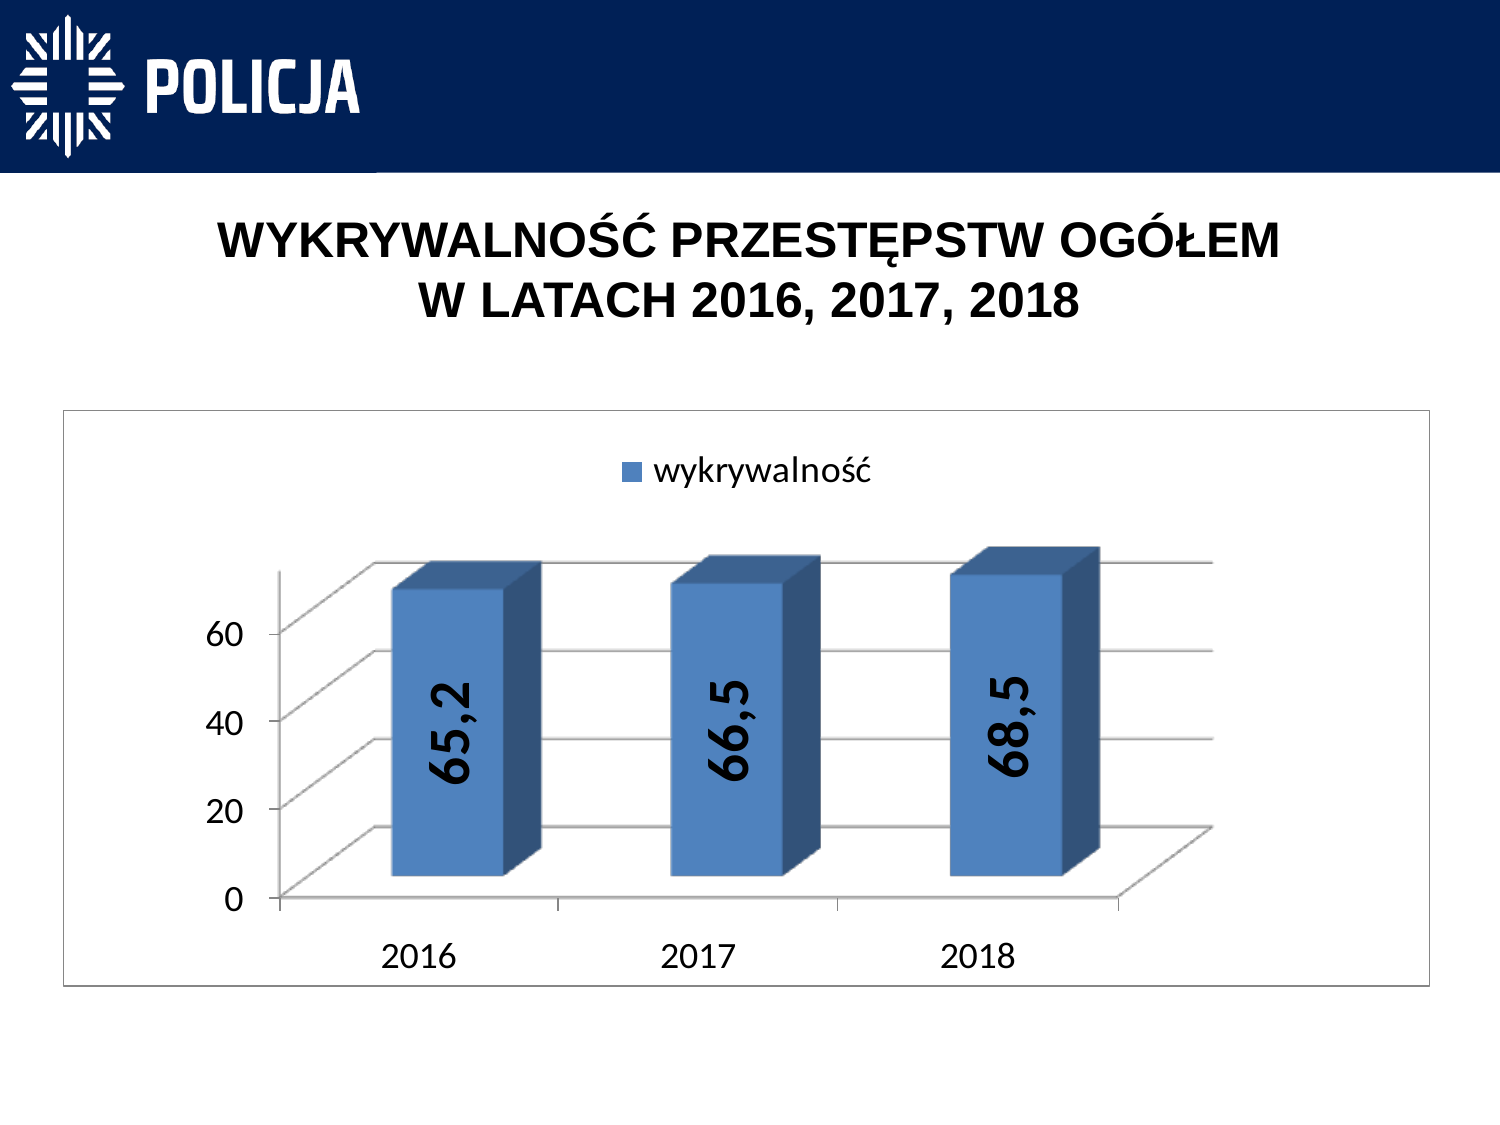

WYKRYWALNOŚĆ PRZESTĘPSTW OGÓŁEM
W LATACH 2016, 2017, 2018